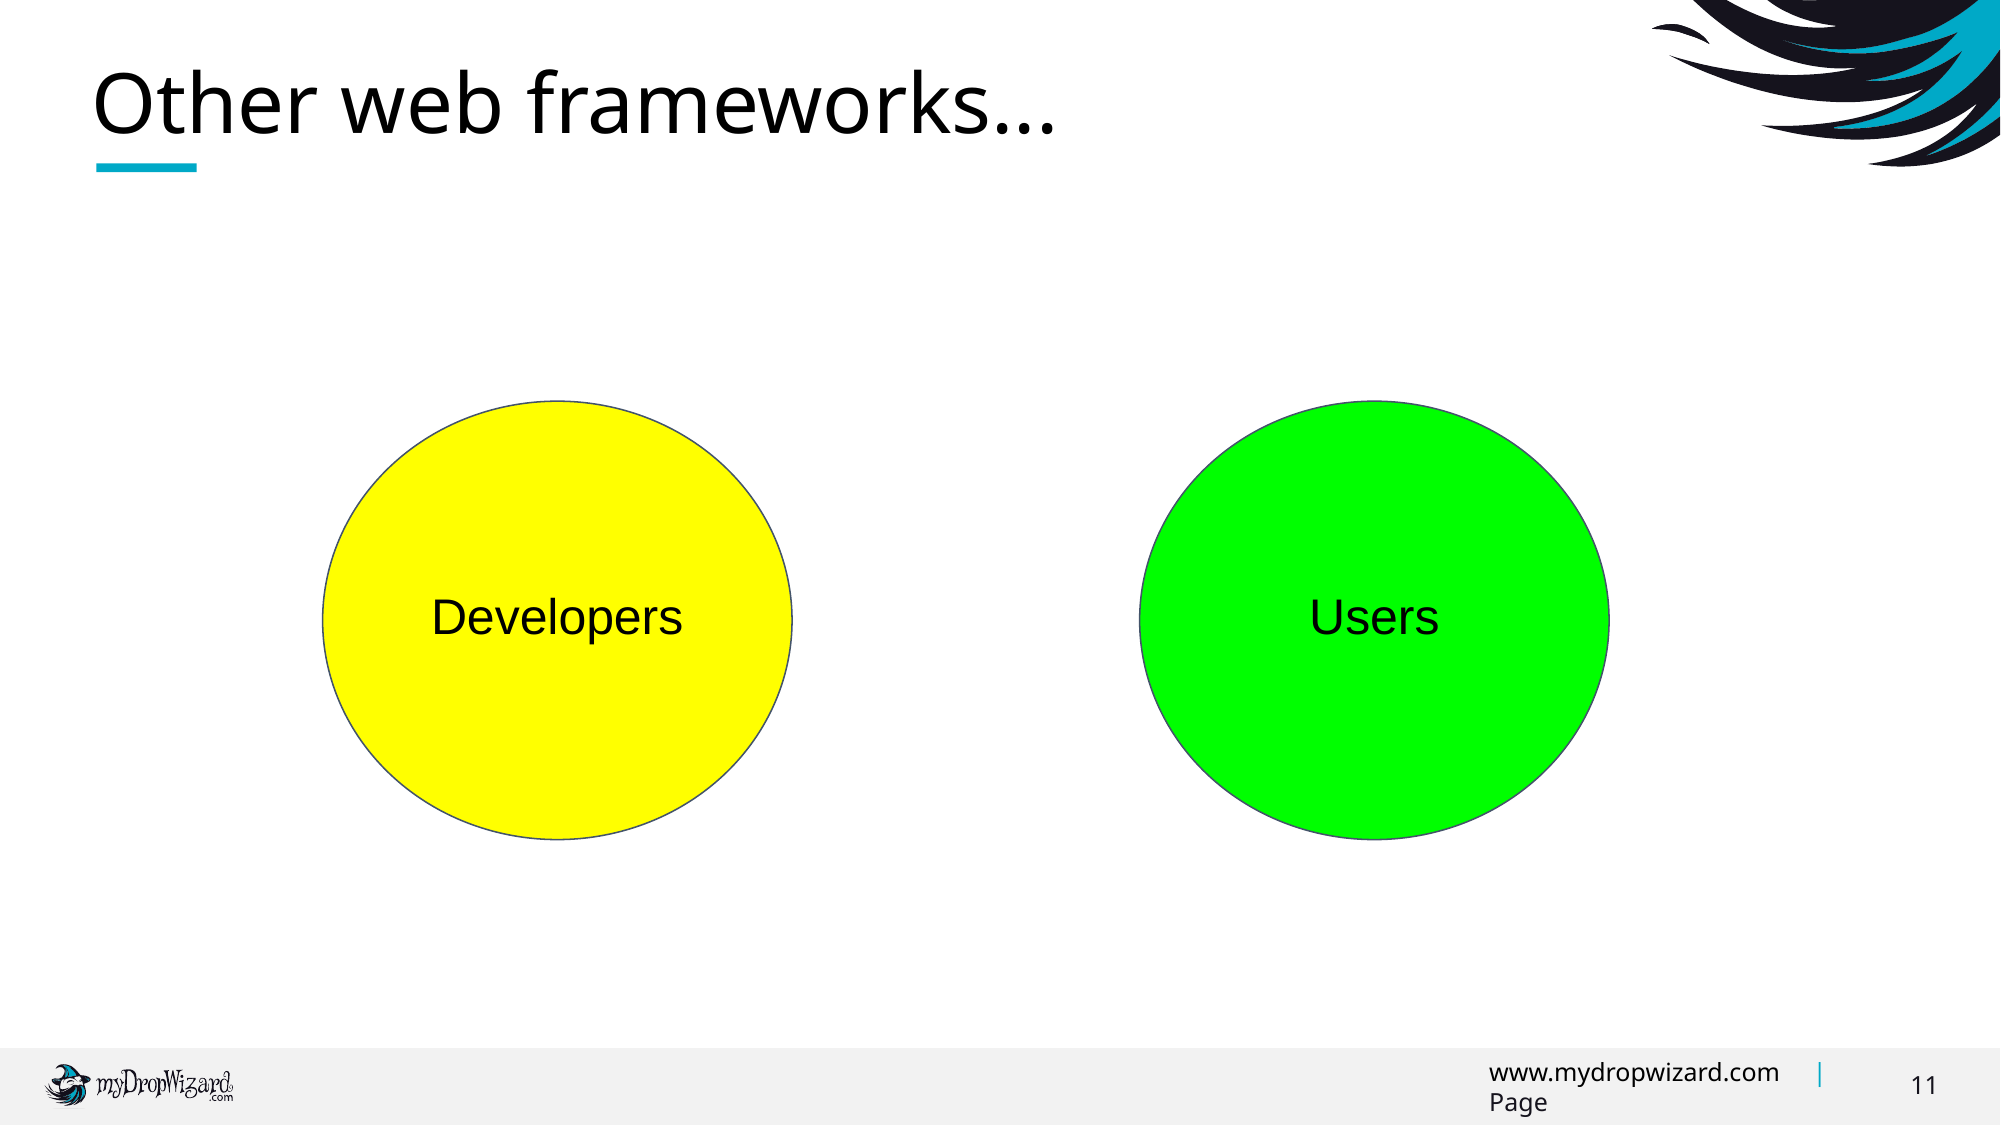

# Other web frameworks...
Developers
Users
Site builders